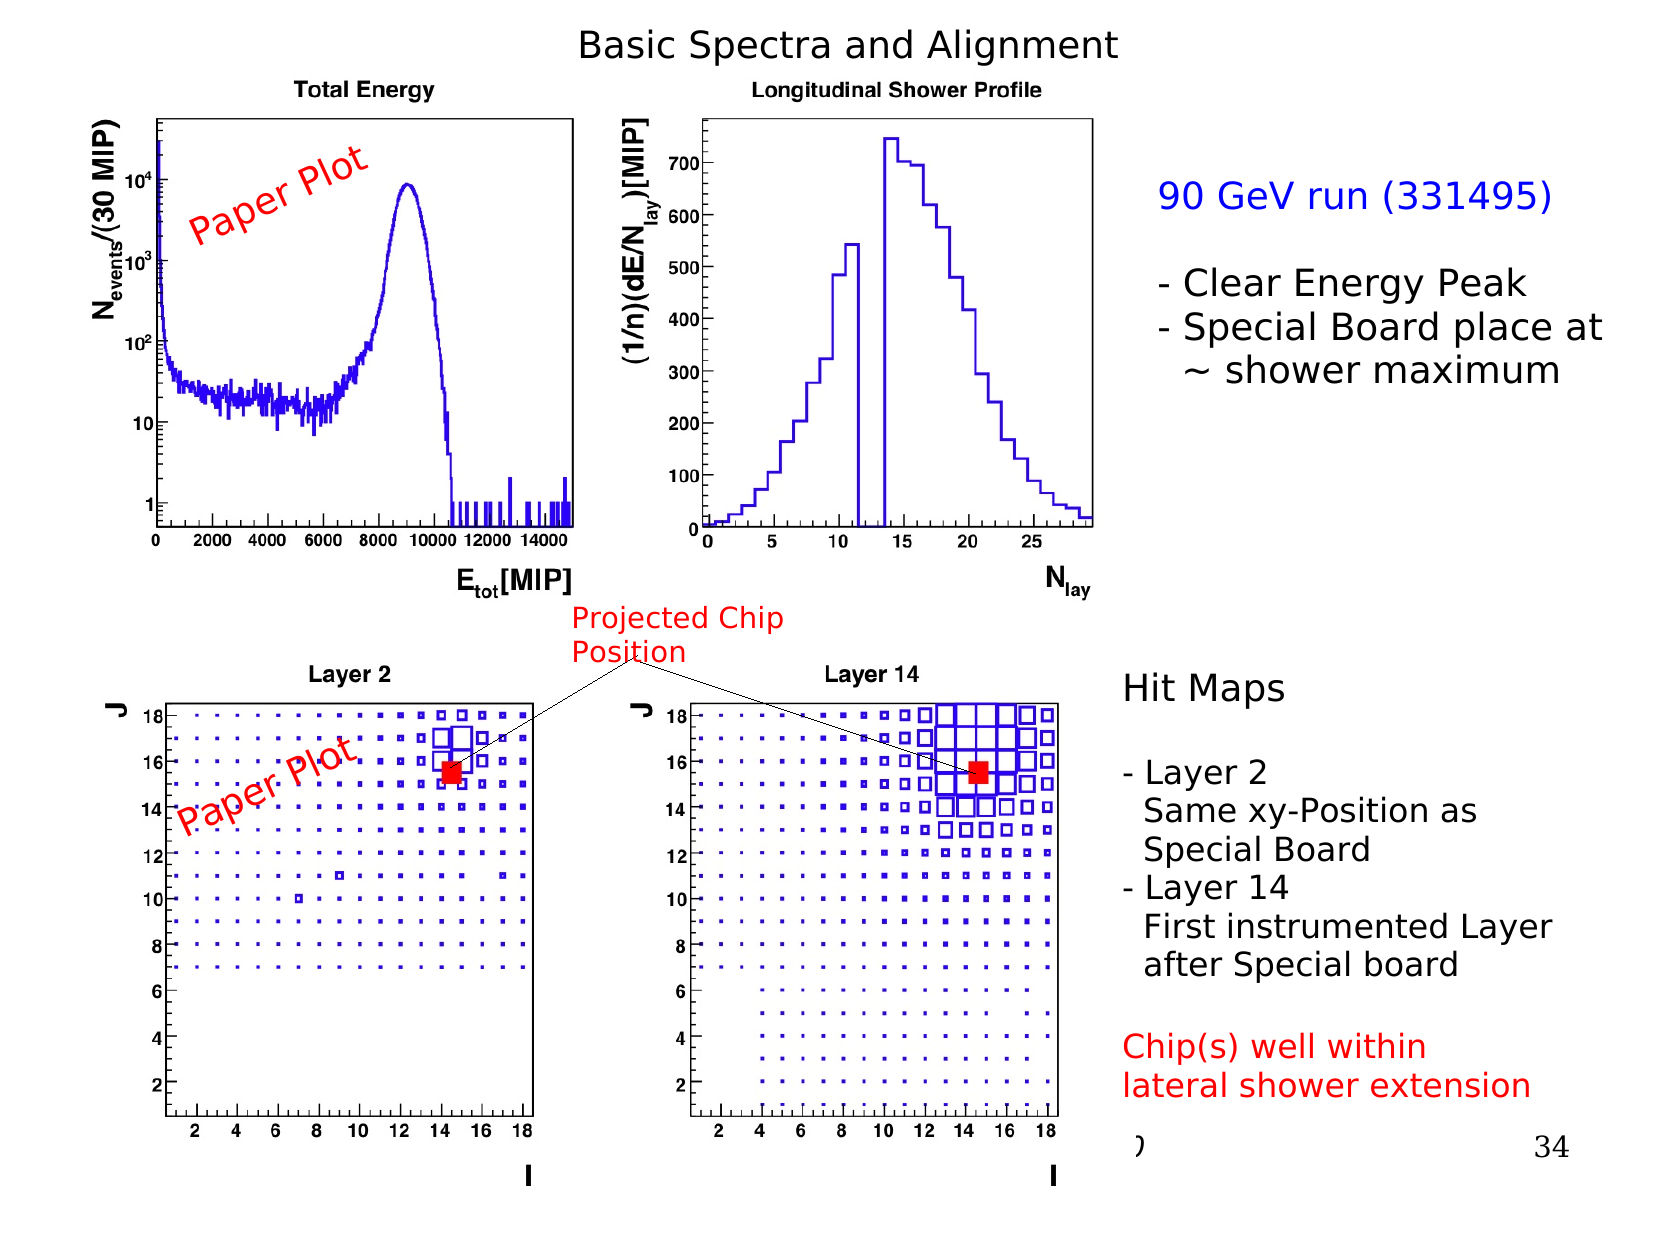

Basic Spectra and Alignment
Paper Plot
90 GeV run (331495)
- Clear Energy Peak
- Special Board place at
 ~ shower maximum
Projected Chip
Position
Hit Maps
- Layer 2
 Same xy-Position as
 Special Board
- Layer 14
 First instrumented Layer
 after Special board
Chip(s) well within
lateral shower extension
Paper Plot
34